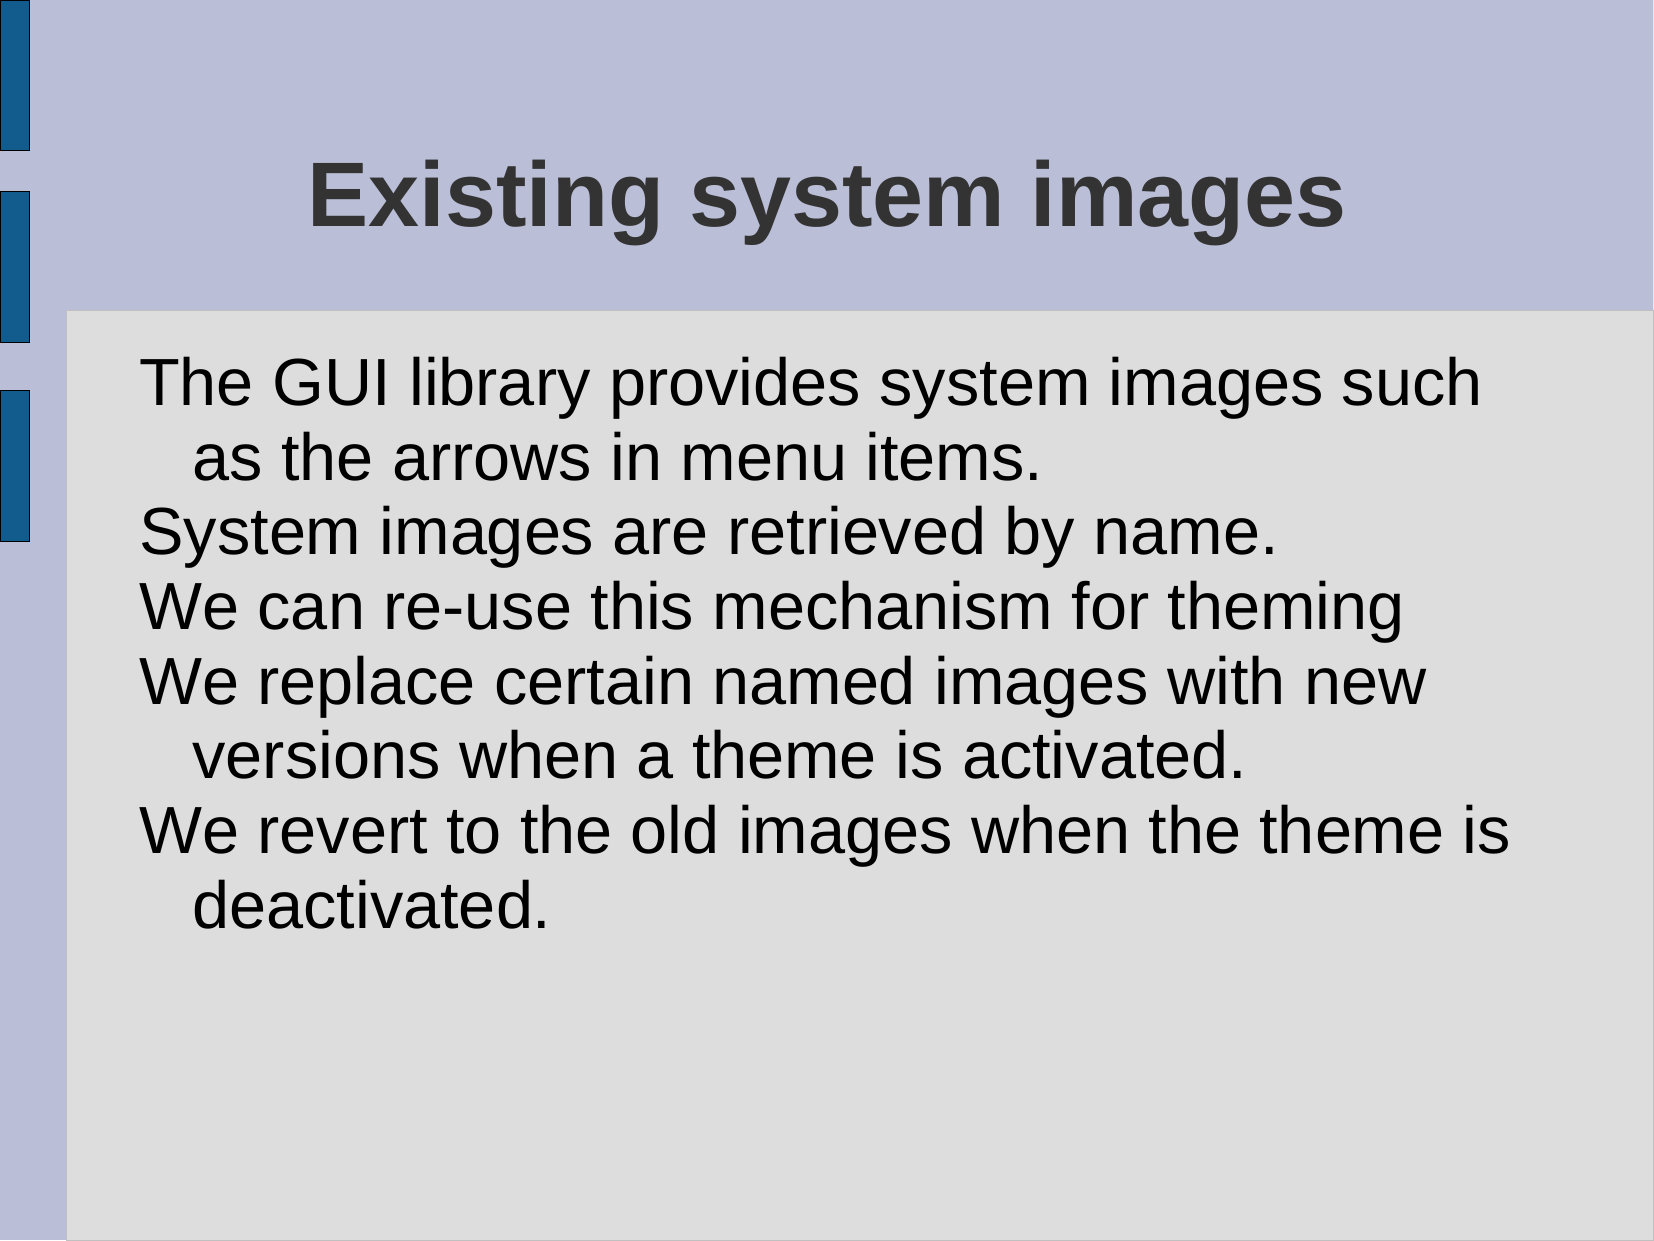

# Existing system images
The GUI library provides system images such as the arrows in menu items.
System images are retrieved by name.
We can re-use this mechanism for theming
We replace certain named images with new versions when a theme is activated.
We revert to the old images when the theme is deactivated.